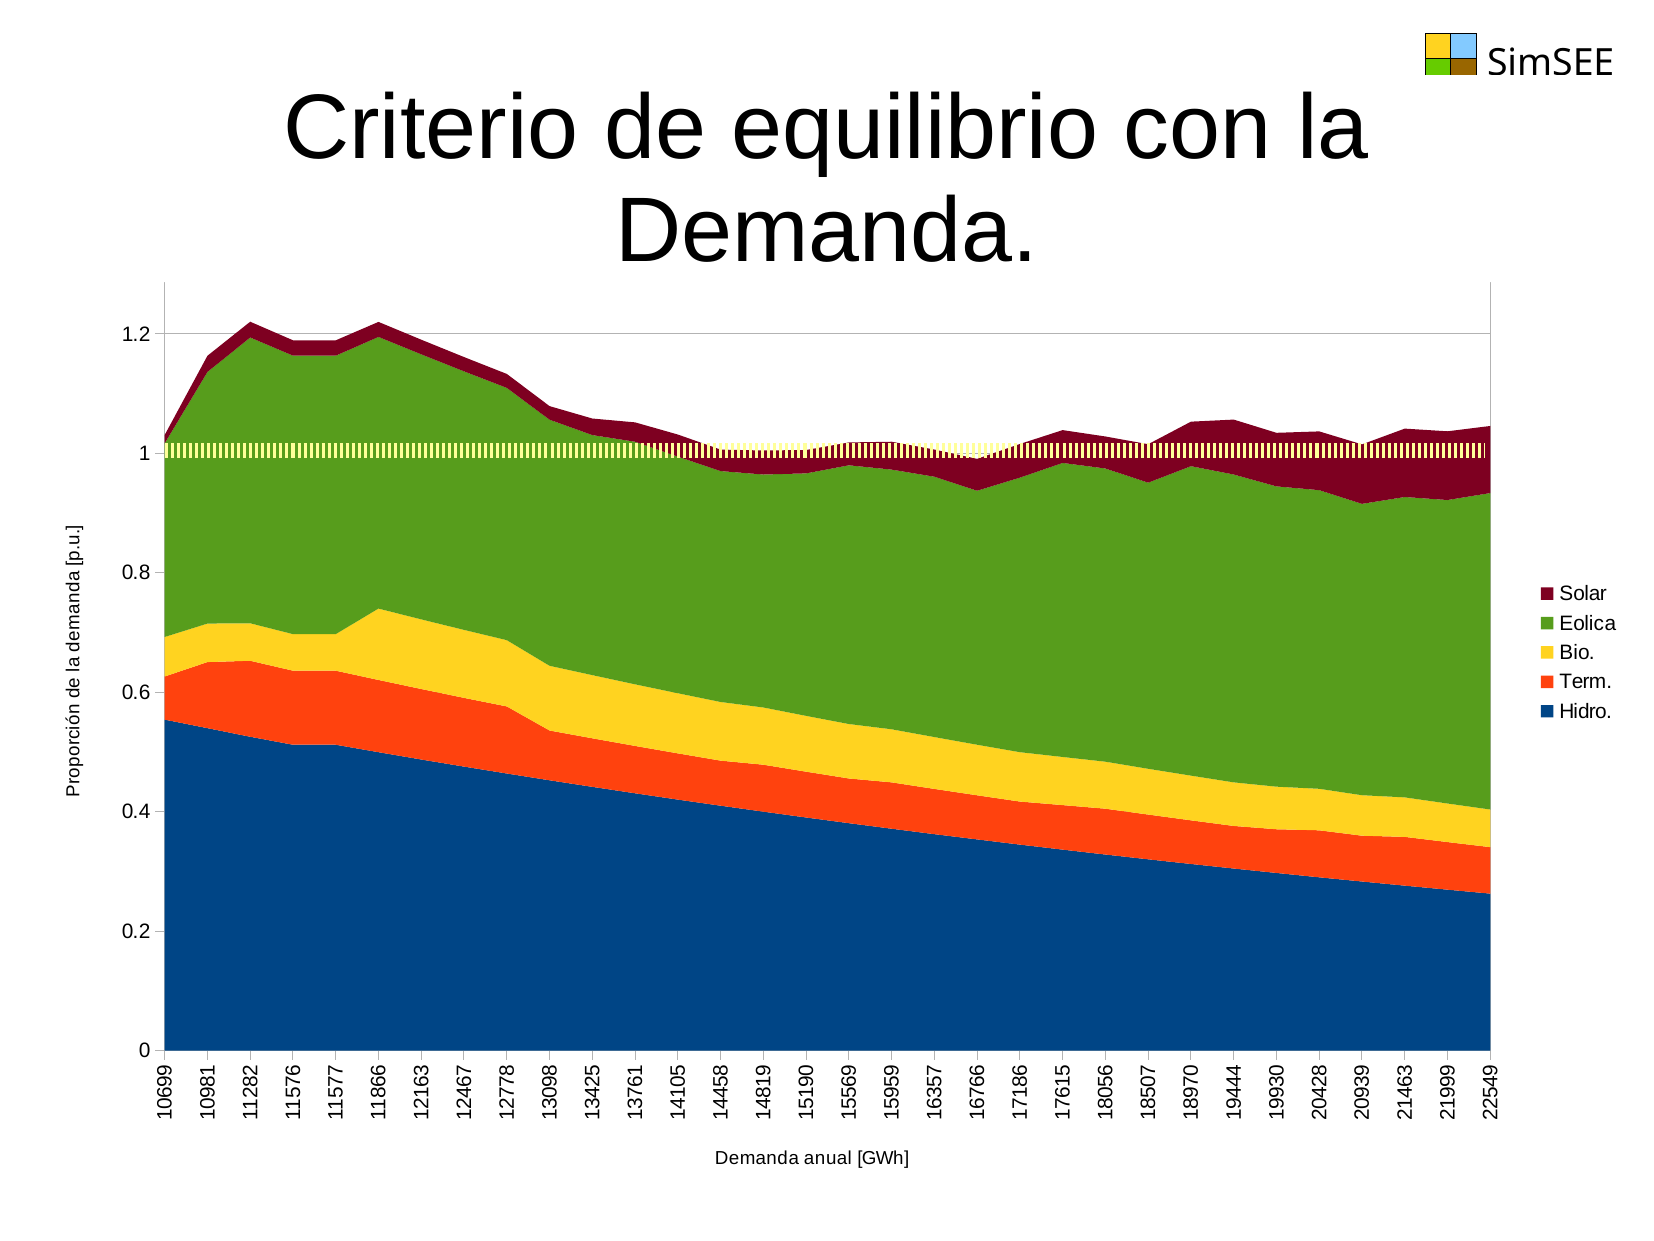

# Criterio de equilibrio con la Demanda.
### Chart: Composición de la energía anual. Caso Base_GN
| Category | Hidro. | Term. | Bio. | Eolica | Solar |
|---|---|---|---|---|---|
| 10699 | 0.554148806430508 | 0.072215347228713 | 0.0663202168426956 | 0.324232171230956 | 0.0139190578558744 |
| 10981 | 0.539917865403879 | 0.11056697932793 | 0.0646170658409981 | 0.421207540296876 | 0.0271232128221473 |
| 11282 | 0.525513036695621 | 0.127183832653785 | 0.0628931040595639 | 0.478298174082609 | 0.0263995745435207 |
| 11576 | 0.512166385625432 | 0.123953697304769 | 0.0612957843814789 | 0.466150656530753 | 0.0257290946786455 |
| 11577 | 0.512122145633584 | 0.123942990412024 | 0.0612904897641876 | 0.466110391293081 | 0.025726872246696 |
| 11866 | 0.499649256699815 | 0.120924321591101 | 0.119595482892297 | 0.454758132479353 | 0.0251002865329513 |
| 12163 | 0.487448662336595 | 0.117971553070788 | 0.116675162377703 | 0.443653703855957 | 0.0244873797582833 |
| 12467 | 0.475562531483115 | 0.115094890510949 | 0.113830111494345 | 0.432835485682201 | 0.023890270313628 |
| 12778 | 0.463987954296447 | 0.112293629676006 | 0.1110596337455 | 0.42230082955079 | 0.0233088120206605 |
| 13098 | 0.452652166743014 | 0.0833330279431974 | 0.108346312414109 | 0.411983508932661 | 0.0227393495190105 |
| 13425 | 0.441626672625698 | 0.0813032402234637 | 0.105707262569832 | 0.401948603351955 | 0.027731843575419 |
| 13761 | 0.430843549160672 | 0.0793180728144757 | 0.103126226291694 | 0.406139088729017 | 0.0324656638325703 |
| 14105 | 0.420335914923786 | 0.0773836228287841 | 0.100611130804679 | 0.396233959588798 | 0.0369528535980149 |
| 14458 | 0.410073183012865 | 0.0754942592336423 | 0.0981546548623599 | 0.386559690136948 | 0.0360506294093236 |
| 14819 | 0.40008354679803 | 0.0786206896551724 | 0.0957635467980296 | 0.390147783251232 | 0.0401970443349754 |
| 15190 | 0.390311921000658 | 0.0767004608294931 | 0.0934246214614878 | 0.405993416721527 | 0.0392152732060566 |
| 15569 | 0.380810461815145 | 0.0748333226282998 | 0.0911503629006359 | 0.433245552058578 | 0.0382606461558225 |
| 15959 | 0.371504359922301 | 0.0776153894354283 | 0.0889228648411555 | 0.434734005890093 | 0.0466570587129519 |
| 16357 | 0.362464882313383 | 0.0757268447759369 | 0.0867591856697439 | 0.435938130464022 | 0.0455217949501742 |
| 16766 | 0.353622693546463 | 0.0738795180722892 | 0.0846427293331743 | 0.425303590600024 | 0.0532935703208875 |
| 17186 | 0.344980686605376 | 0.0720740137321076 | 0.0825741882927965 | 0.459764924938904 | 0.0563237518910741 |
| 17615 | 0.336578942946352 | 0.0744960544990065 | 0.0805631564007948 | 0.492330400227079 | 0.0549520295202952 |
| 18056 | 0.328358334071777 | 0.0767518830305716 | 0.0785954807266283 | 0.490979175897209 | 0.0536098803721755 |
| 18507 | 0.320356518074242 | 0.0748815042956719 | 0.0766801750688929 | 0.479014426973578 | 0.0643734803047496 |
| 18970 | 0.312537589878756 | 0.0730538745387454 | 0.0748086452293094 | 0.518119135477069 | 0.0745777543489721 |
| 19444 | 0.30491864225468 | 0.0712729890968937 | 0.072984982513886 | 0.515400123431393 | 0.0919070150174861 |
| 19930 | 0.297483094831912 | 0.0732270948319117 | 0.0712052182639237 | 0.502831911690918 | 0.0896658304064225 |
| 20428 | 0.290230961425494 | 0.0786461719208929 | 0.0694693557861758 | 0.50000783238692 | 0.0984149206970824 |
| 20939 | 0.283148100673385 | 0.0767268732986294 | 0.0677740102201633 | 0.487805530350064 | 0.0995692248913511 |
| 21463 | 0.276235292363602 | 0.0817104784978801 | 0.0661193682150678 | 0.502833713833108 | 0.114484461631645 |
| 21999 | 0.269504890222283 | 0.0797196236192554 | 0.064508386744852 | 0.508103095595254 | 0.115079776353471 |
| 22549 | 0.262931308705486 | 0.0777751563262229 | 0.062934941682558 | 0.529896669475365 | 0.112272828063329 |